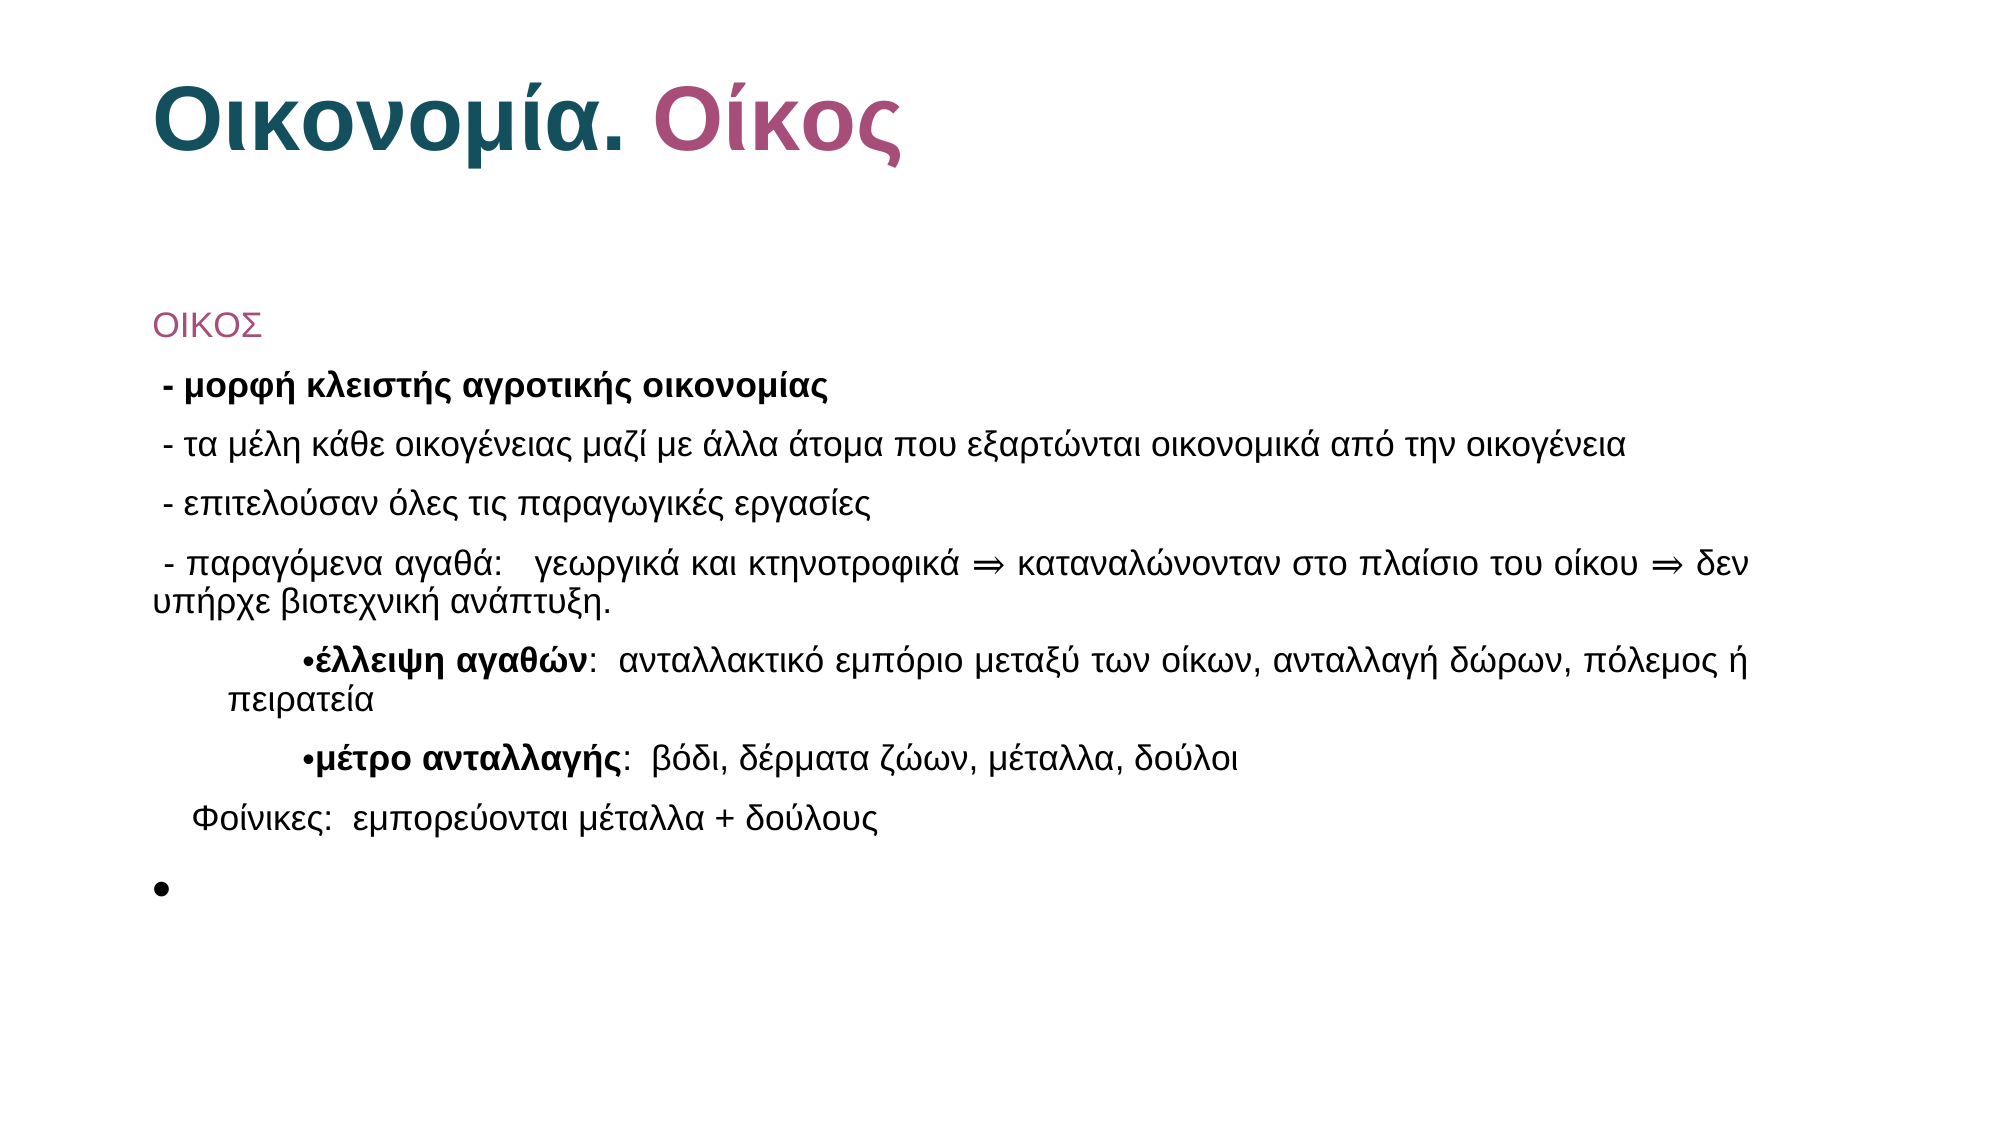

# Οικονομία. Οίκος
ΟΙΚΟΣ
 - μορφή κλειστής αγροτικής οικονομίας
 - τα μέλη κάθε οικογένειας μαζί με άλλα άτομα που εξαρτώνται οικονομικά από την οικογένεια
 - επιτελούσαν όλες τις παραγωγικές εργασίες
 - παραγόμενα αγαθά:   γεωργικά και κτηνοτροφικά ⇒ καταναλώνονταν στο πλαίσιο του οίκου ⇒ δεν υπήρχε βιοτεχνική ανάπτυξη.
έλλειψη αγαθών:  ανταλλακτικό εμπόριο μεταξύ των οίκων, ανταλλαγή δώρων, πόλεμος ή πειρατεία
μέτρο ανταλλαγής:  βόδι, δέρματα ζώων, μέταλλα, δούλοι
 Φοίνικες:  εμπορεύονται μέταλλα + δούλους